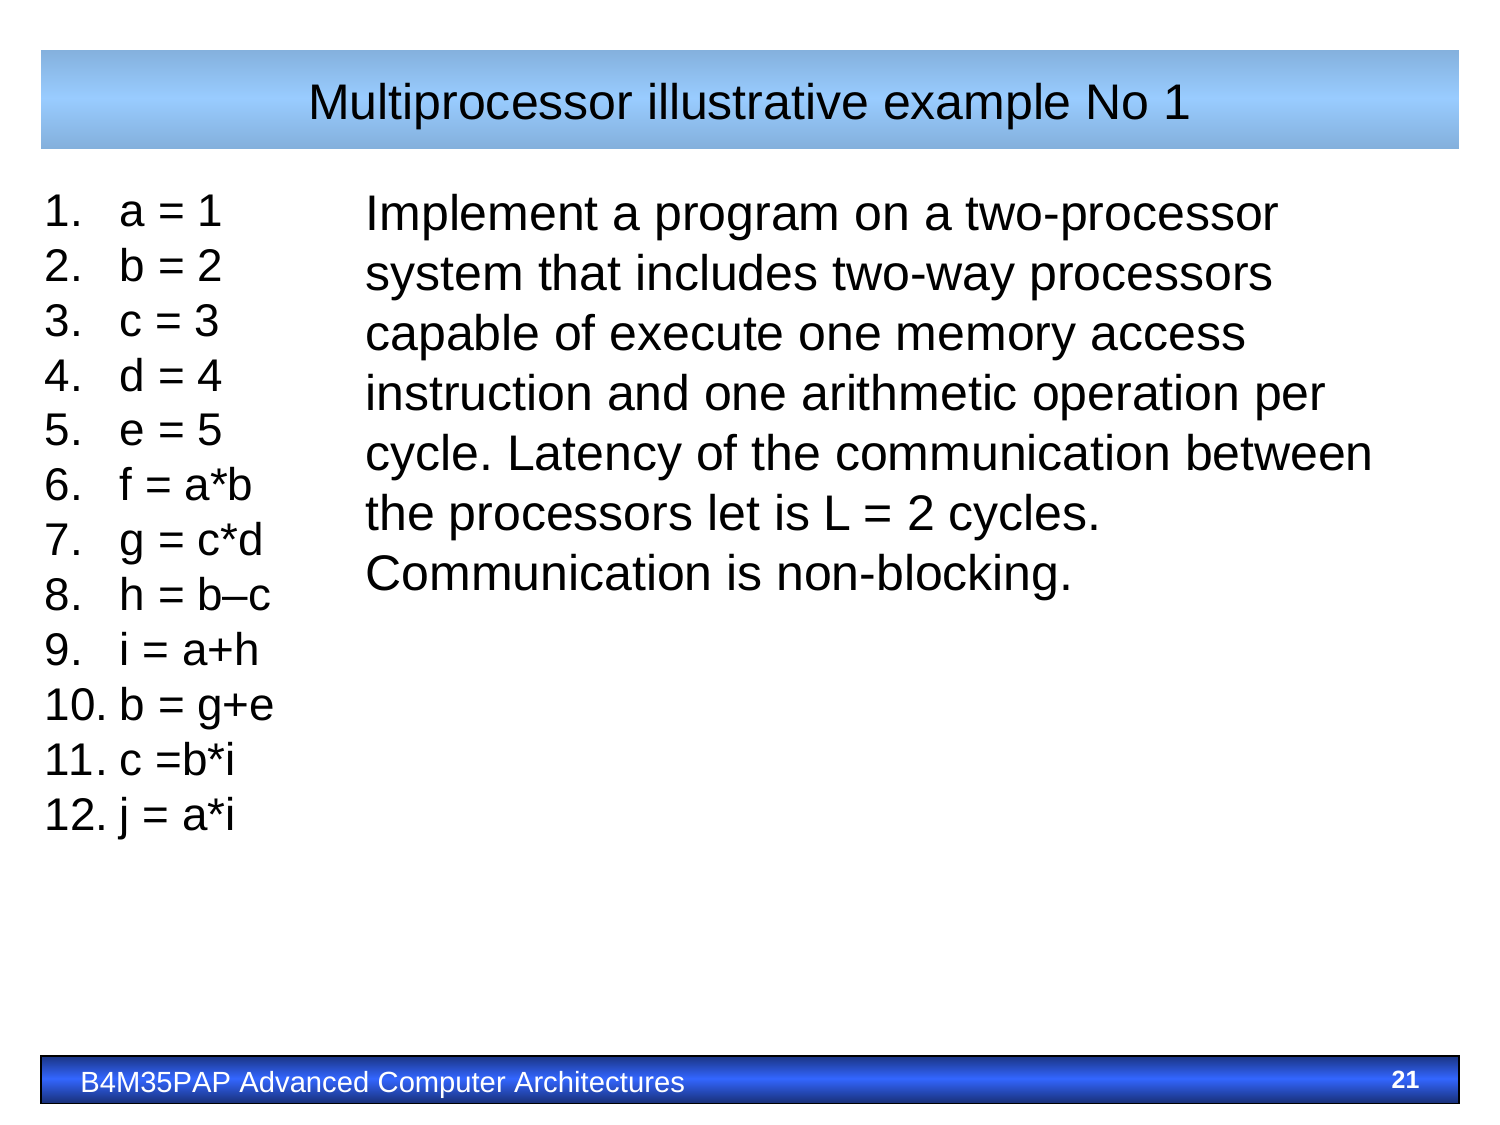

# Multiprocessor illustrative example No 1
a = 1
b = 2
c = 3
d = 4
e = 5
f = a*b
g = c*d
h = b–c
i = a+h
b = g+e
c =b*i
j = a*i
Implement a program on a two-processor system that includes two-way processors capable of execute one memory access instruction and one arithmetic operation per cycle. Latency of the communication between the processors let is L = 2 cycles. Communication is non-blocking.